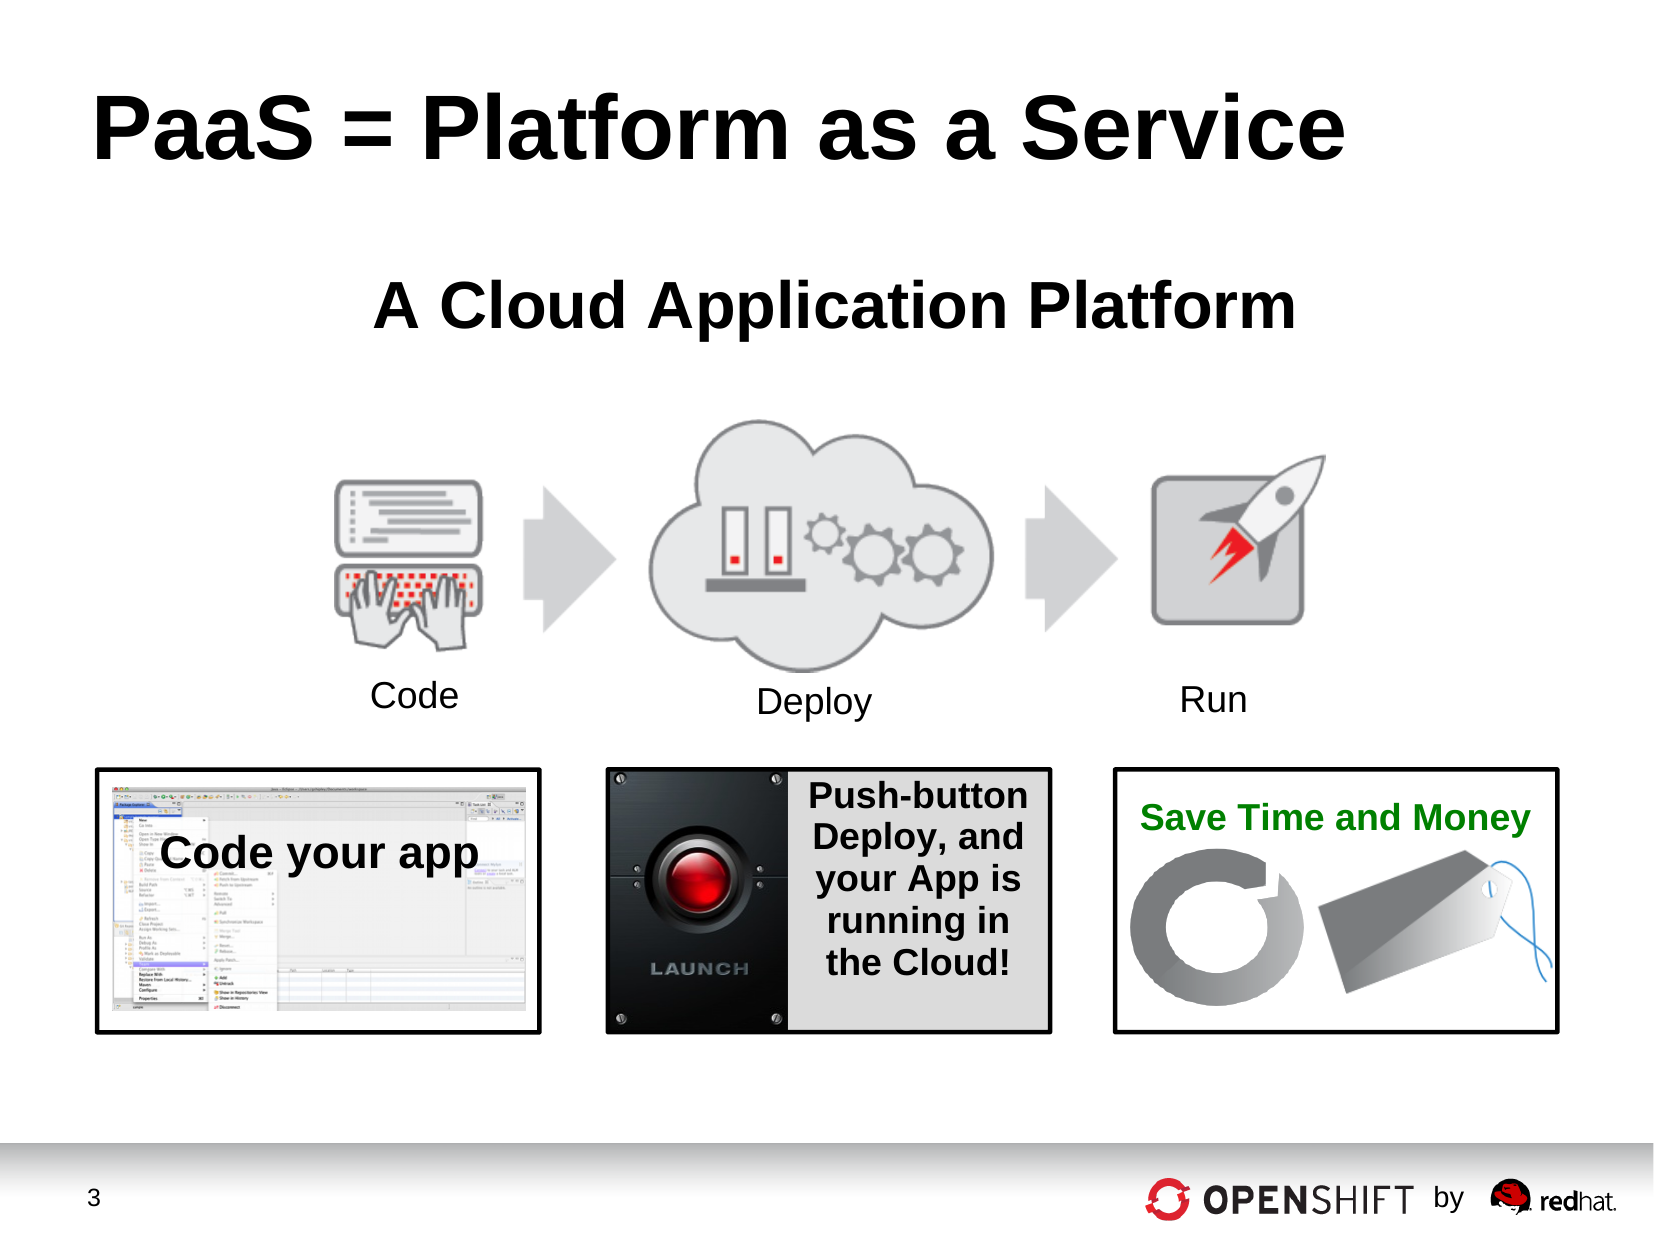

# PaaS = Platform as a Service
A Cloud Application Platform
Code
Run
Deploy
Push-button Deploy, and your App is running in the Cloud!
Save Time and Money
Code your app